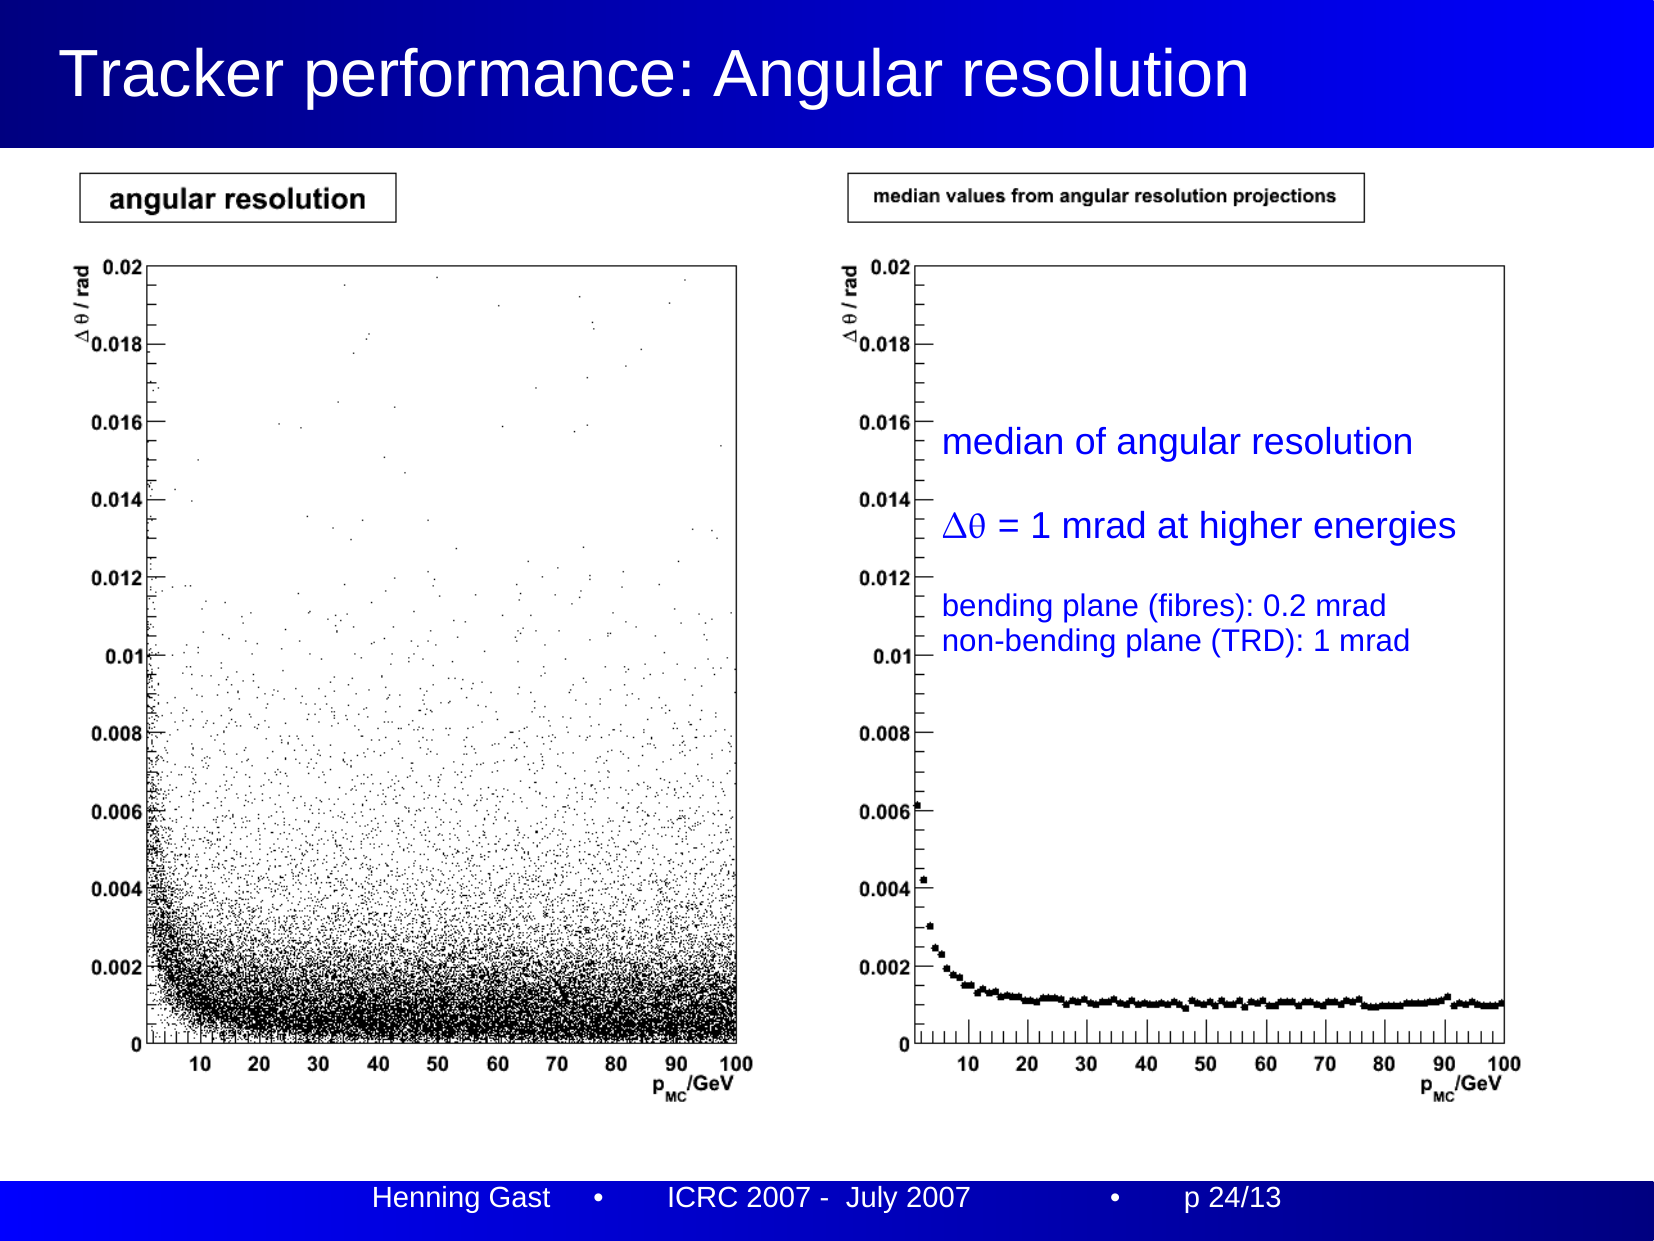

# Tracker performance: Angular resolution
median of angular resolution
 = 1 mrad at higher energies
bending plane (fibres): 0.2 mrad
non-bending plane (TRD): 1 mrad